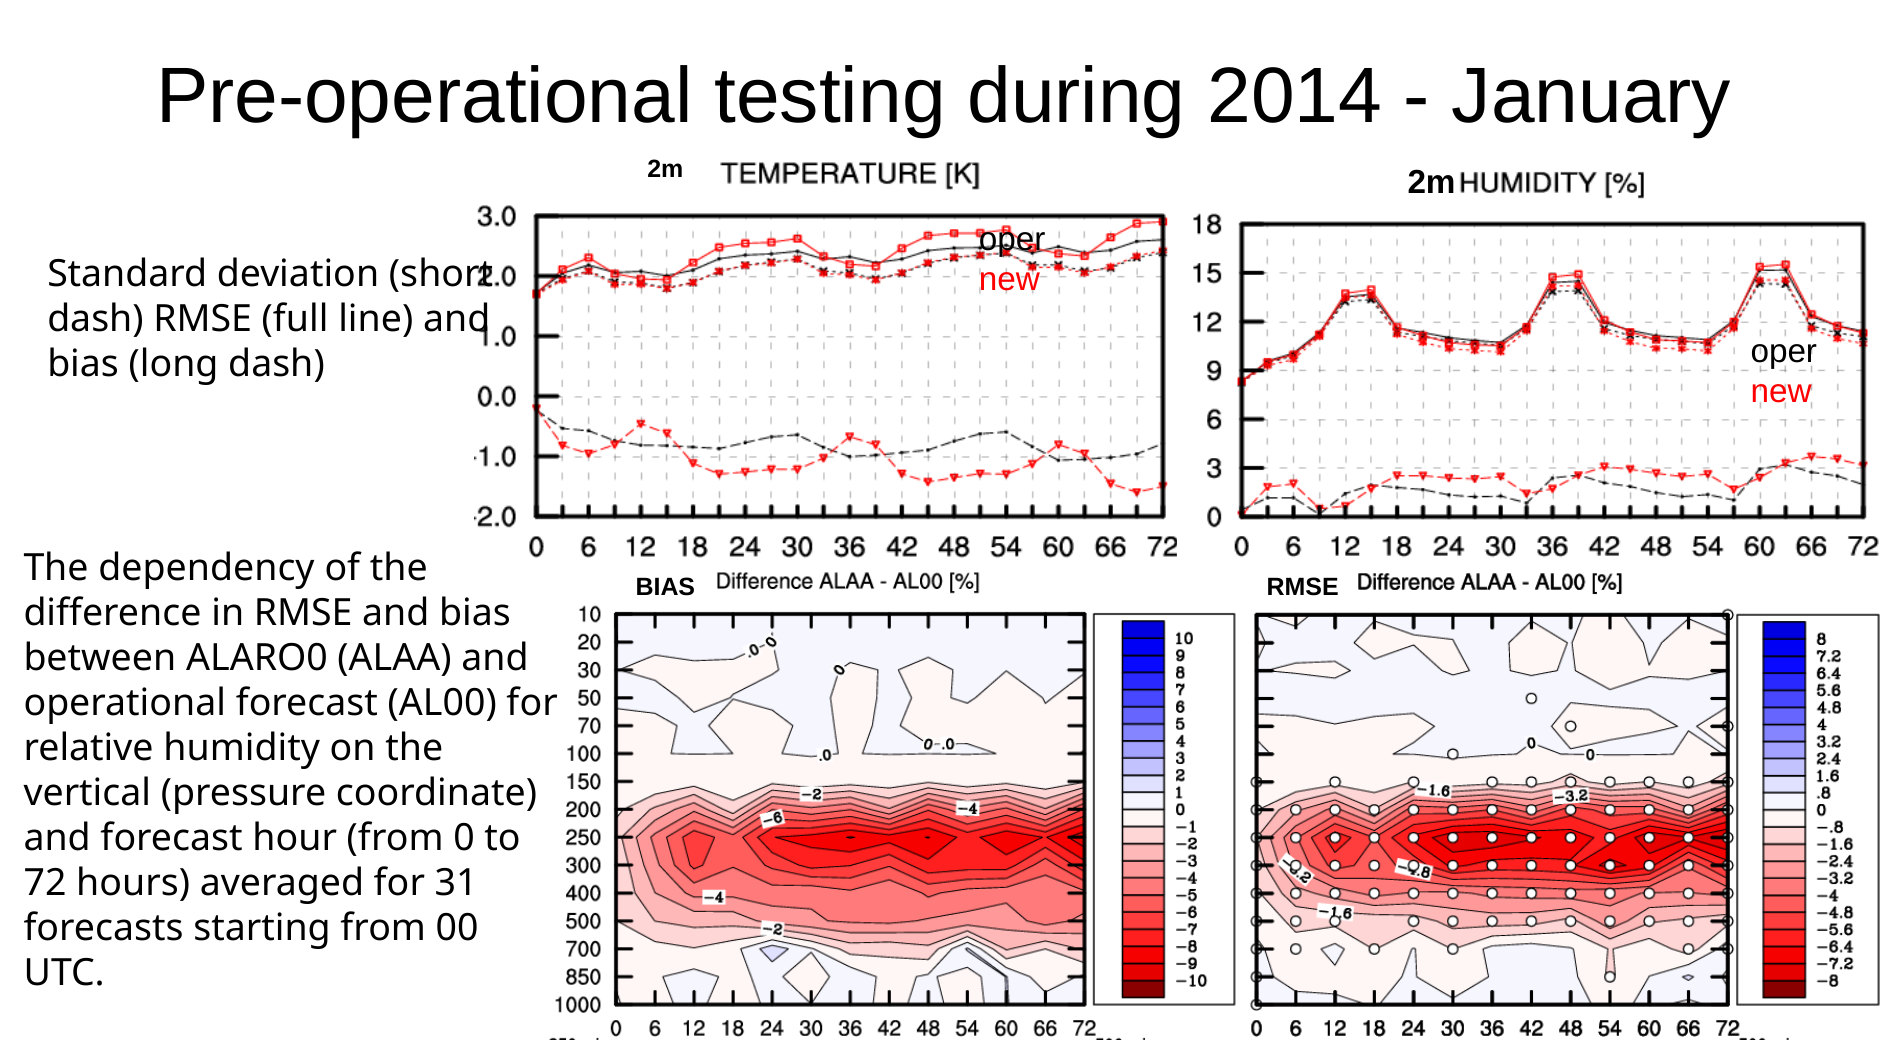

# Pre-operational testing during 2014 - January
2m
2m
oper
new
Standard deviation (short dash) RMSE (full line) and bias (long dash)
oper
new
The dependency of the difference in RMSE and bias between ALARO0 (ALAA) and operational forecast (AL00) for relative humidity on the vertical (pressure coordinate) and forecast hour (from 0 to 72 hours) averaged for 31 forecasts starting from 00 UTC.
BIAS
RMSE